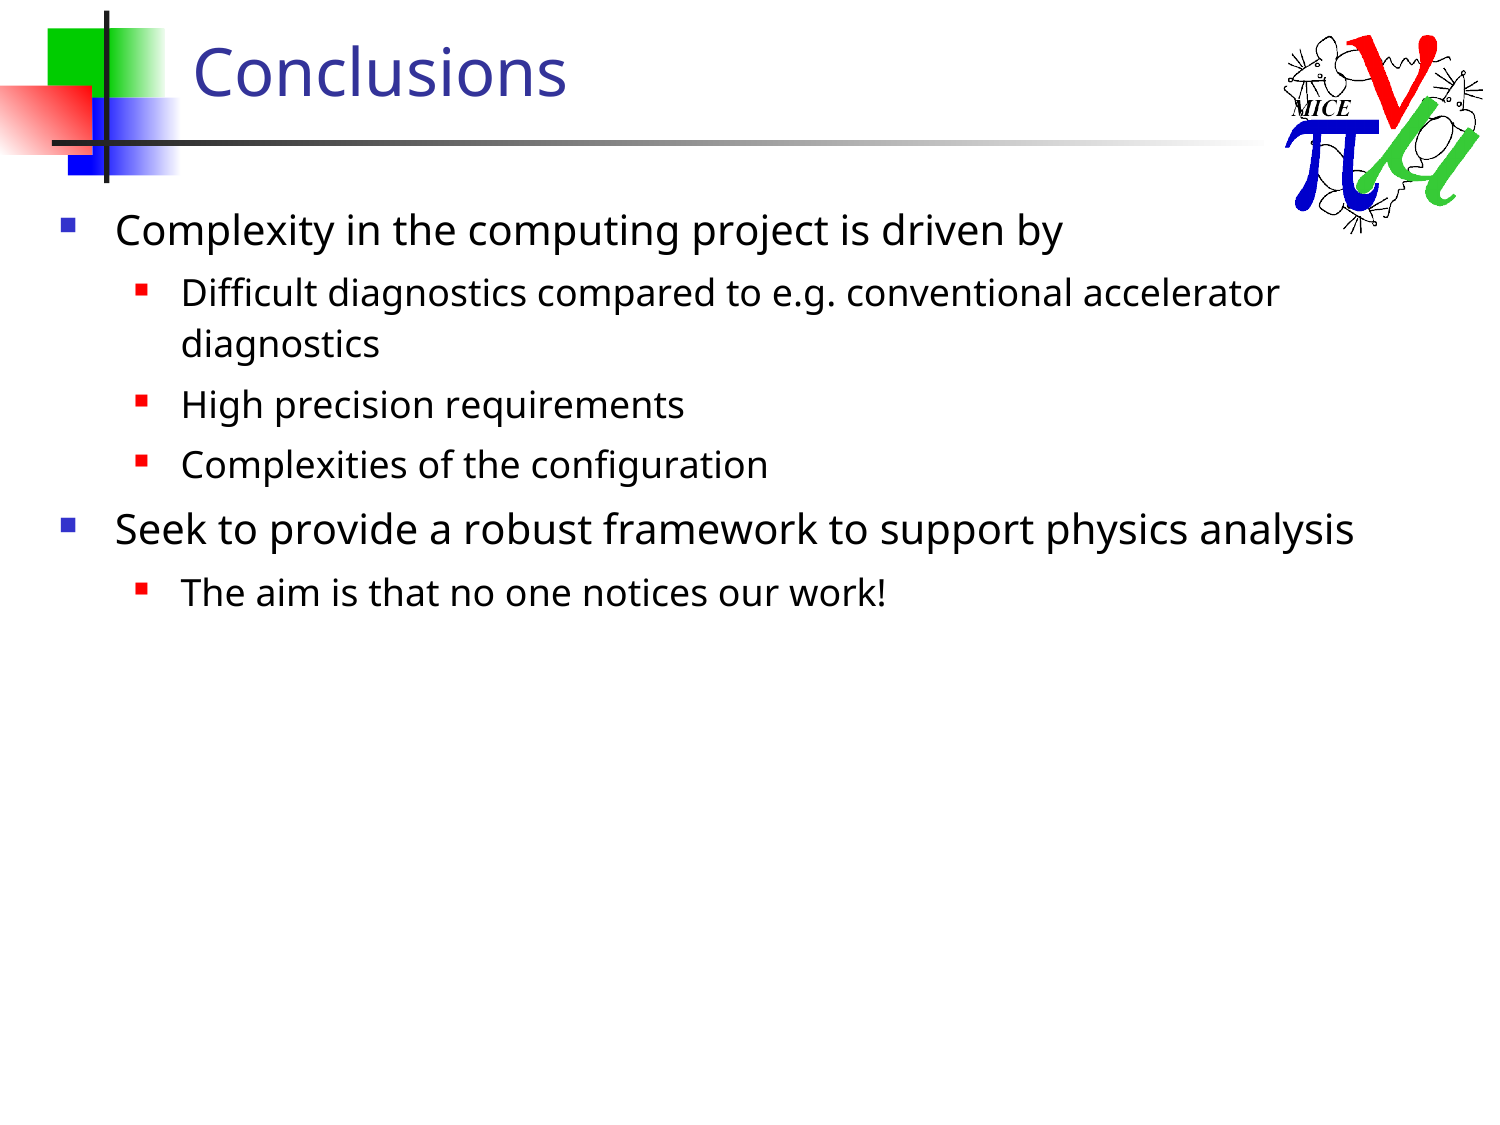

# Conclusions
Complexity in the computing project is driven by
Difficult diagnostics compared to e.g. conventional accelerator diagnostics
High precision requirements
Complexities of the configuration
Seek to provide a robust framework to support physics analysis
The aim is that no one notices our work!